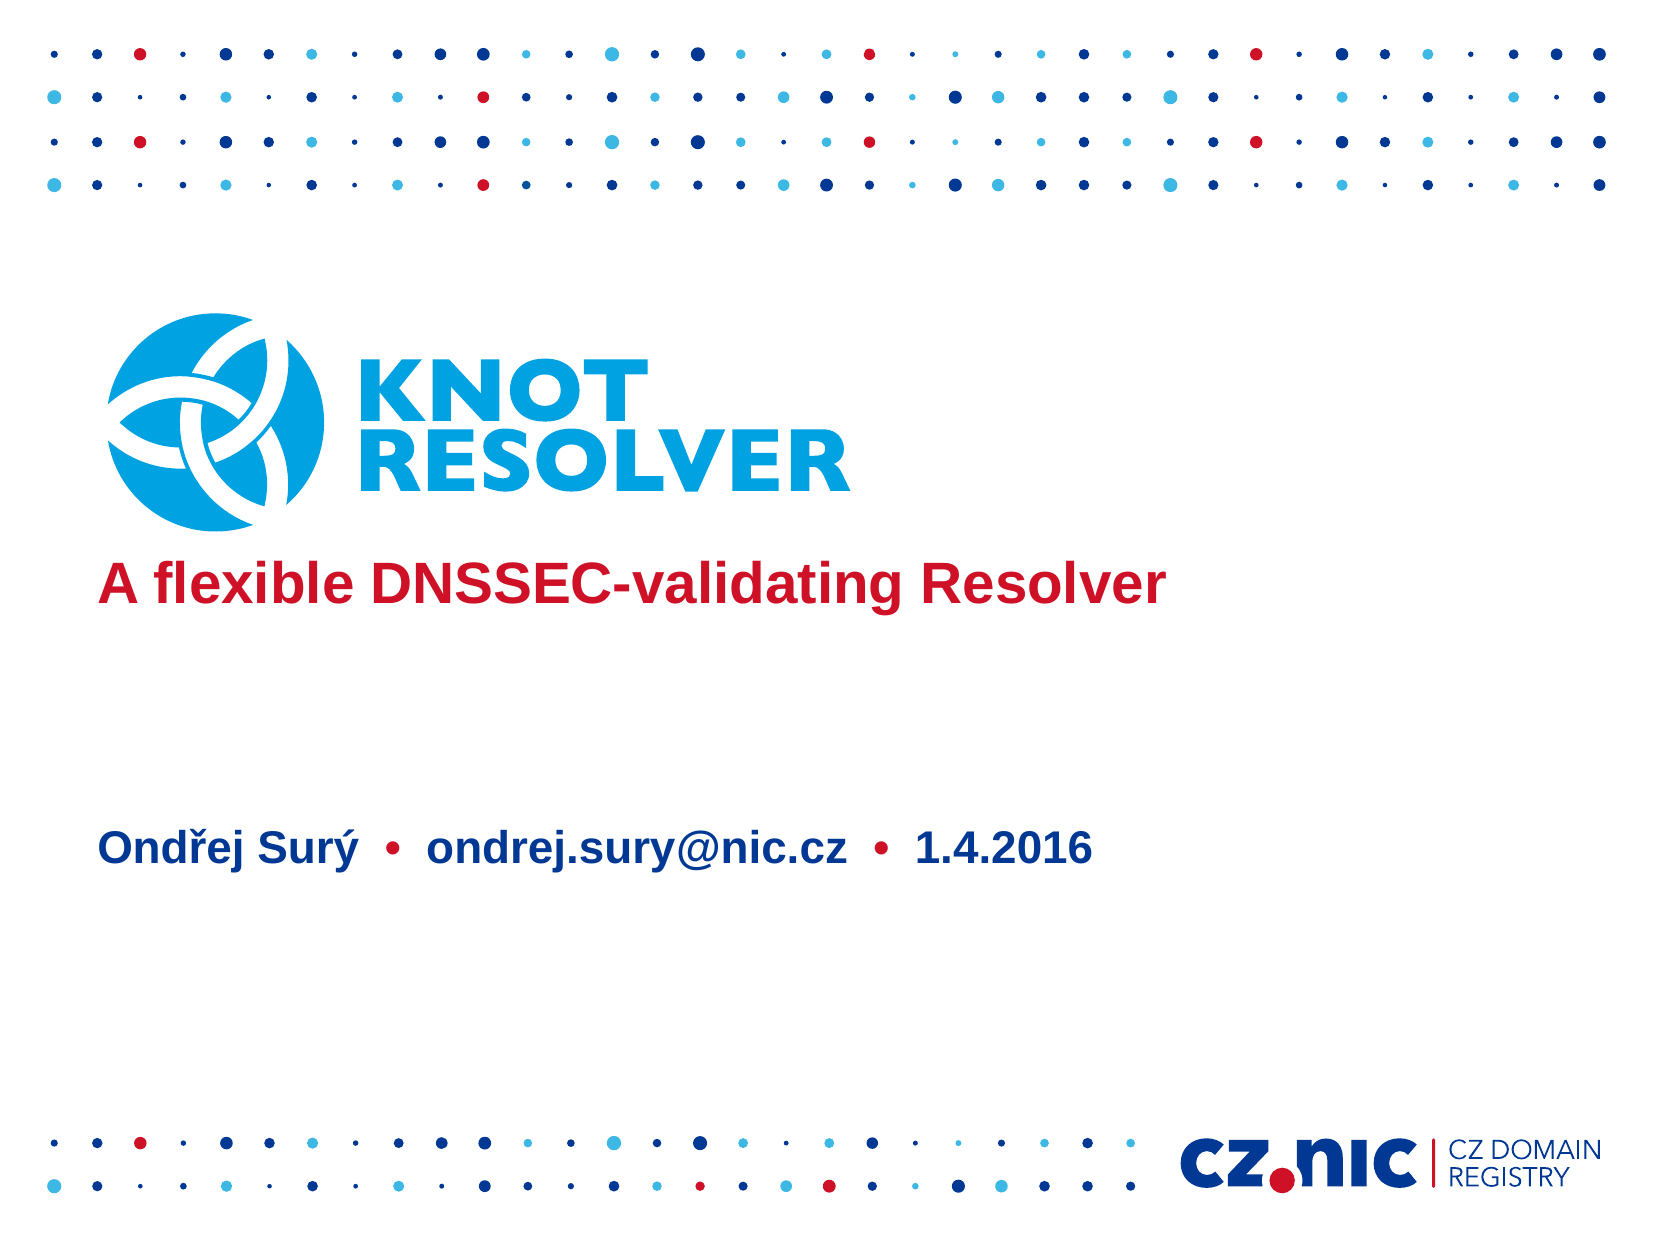

A flexible DNSSEC-validating Resolver
Ondřej Surý • ondrej.sury@nic.cz • 1.4.2016